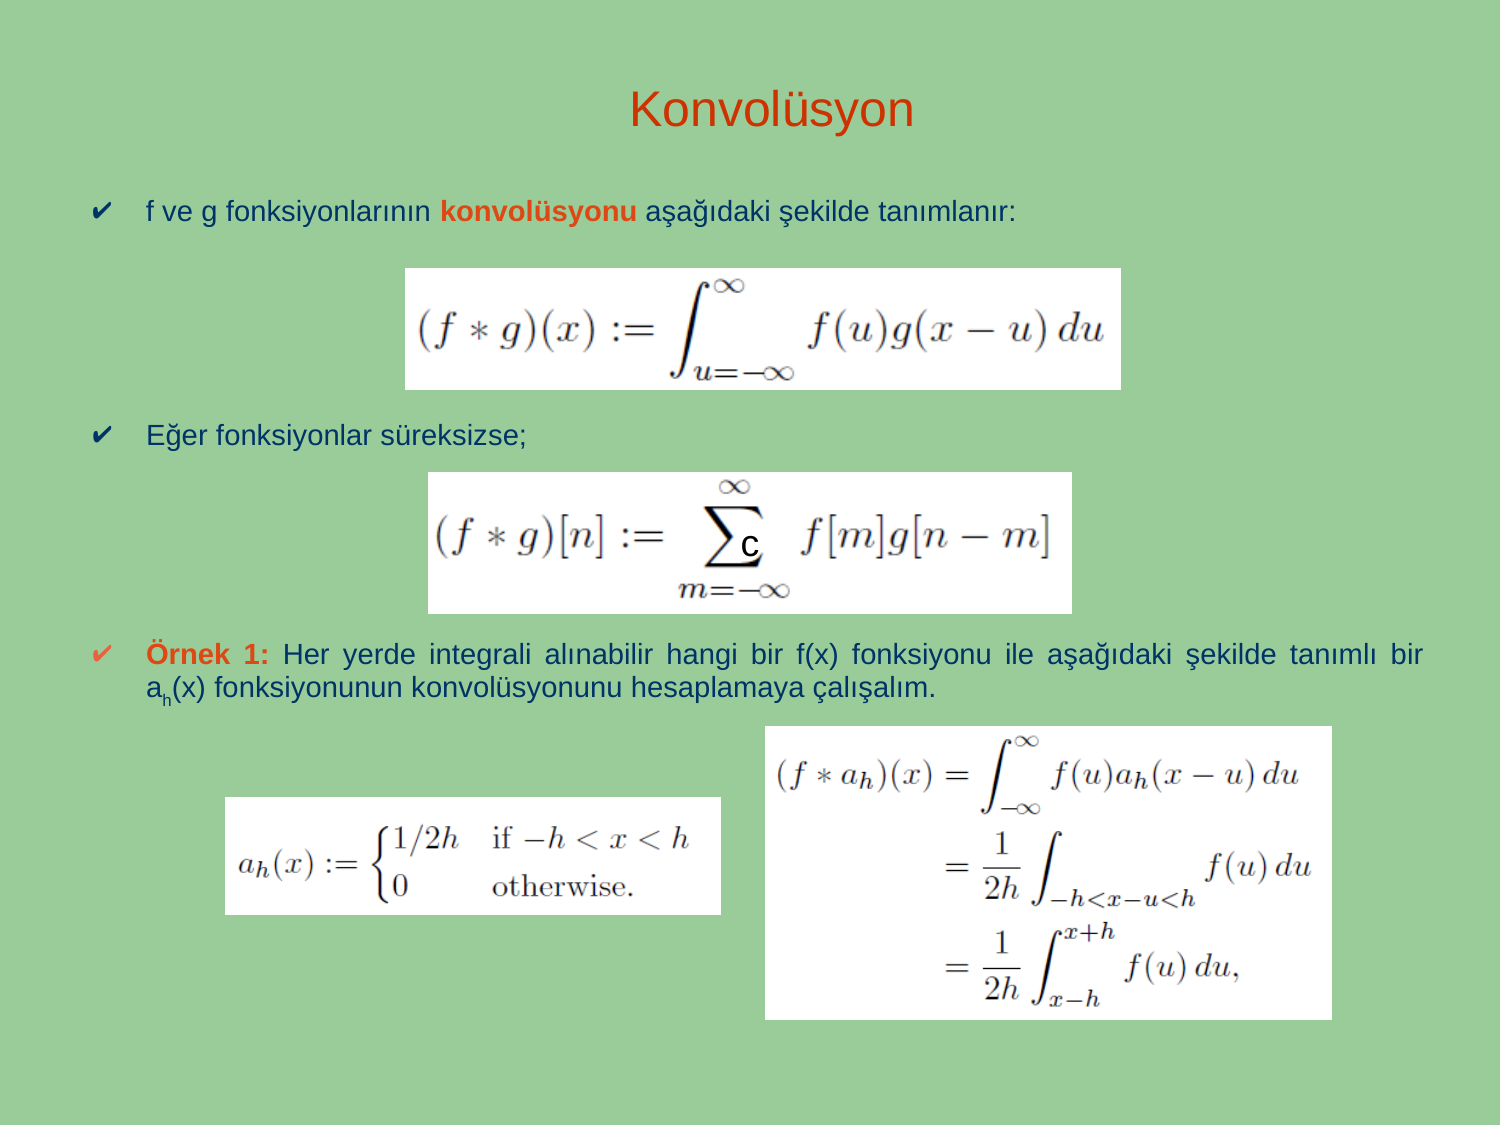

# Konvolüsyon
f ve g fonksiyonlarının konvolüsyonu aşağıdaki şekilde tanımlanır:
Eğer fonksiyonlar süreksizse;
c
Örnek 1: Her yerde integrali alınabilir hangi bir f(x) fonksiyonu ile aşağıdaki şekilde tanımlı bir ah(x) fonksiyonunun konvolüsyonunu hesaplamaya çalışalım.